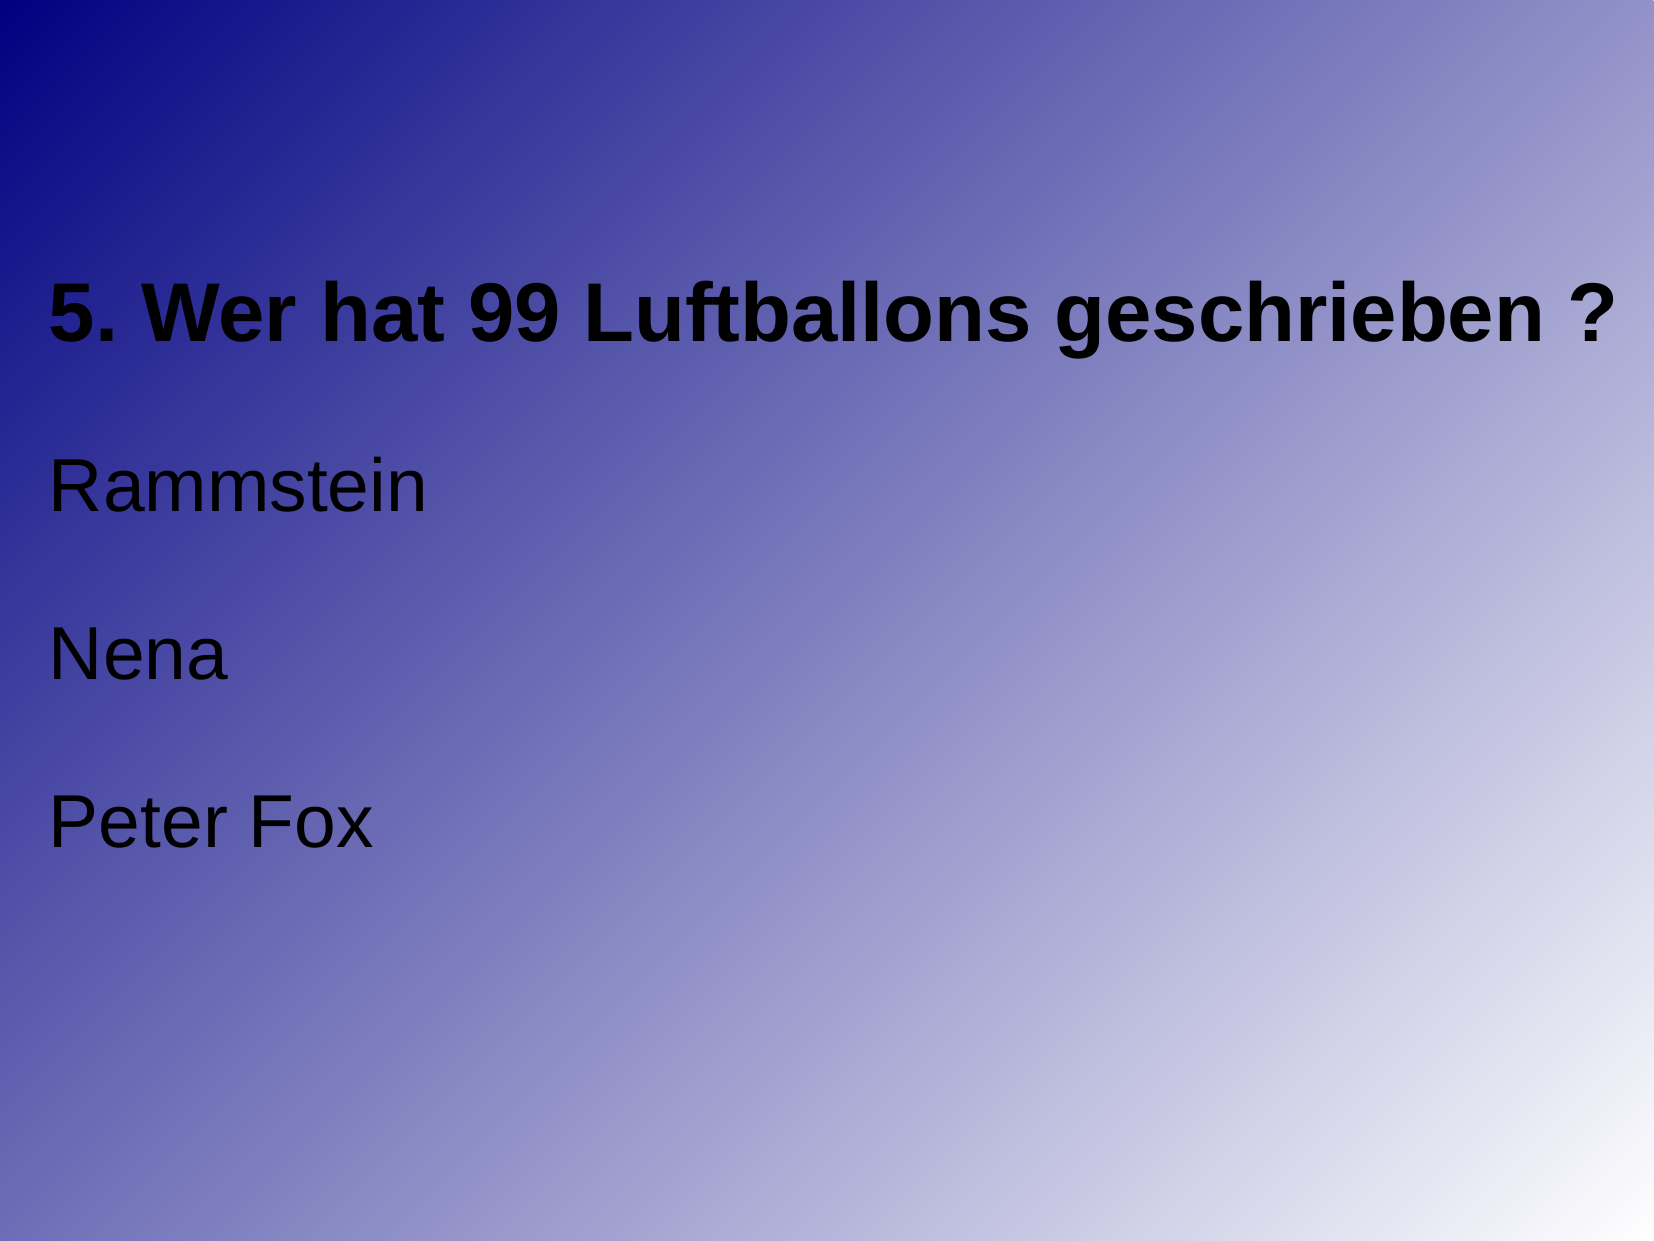

5. Wer hat 99 Luftballons geschrieben ?
Rammstein
Nena
Peter Fox